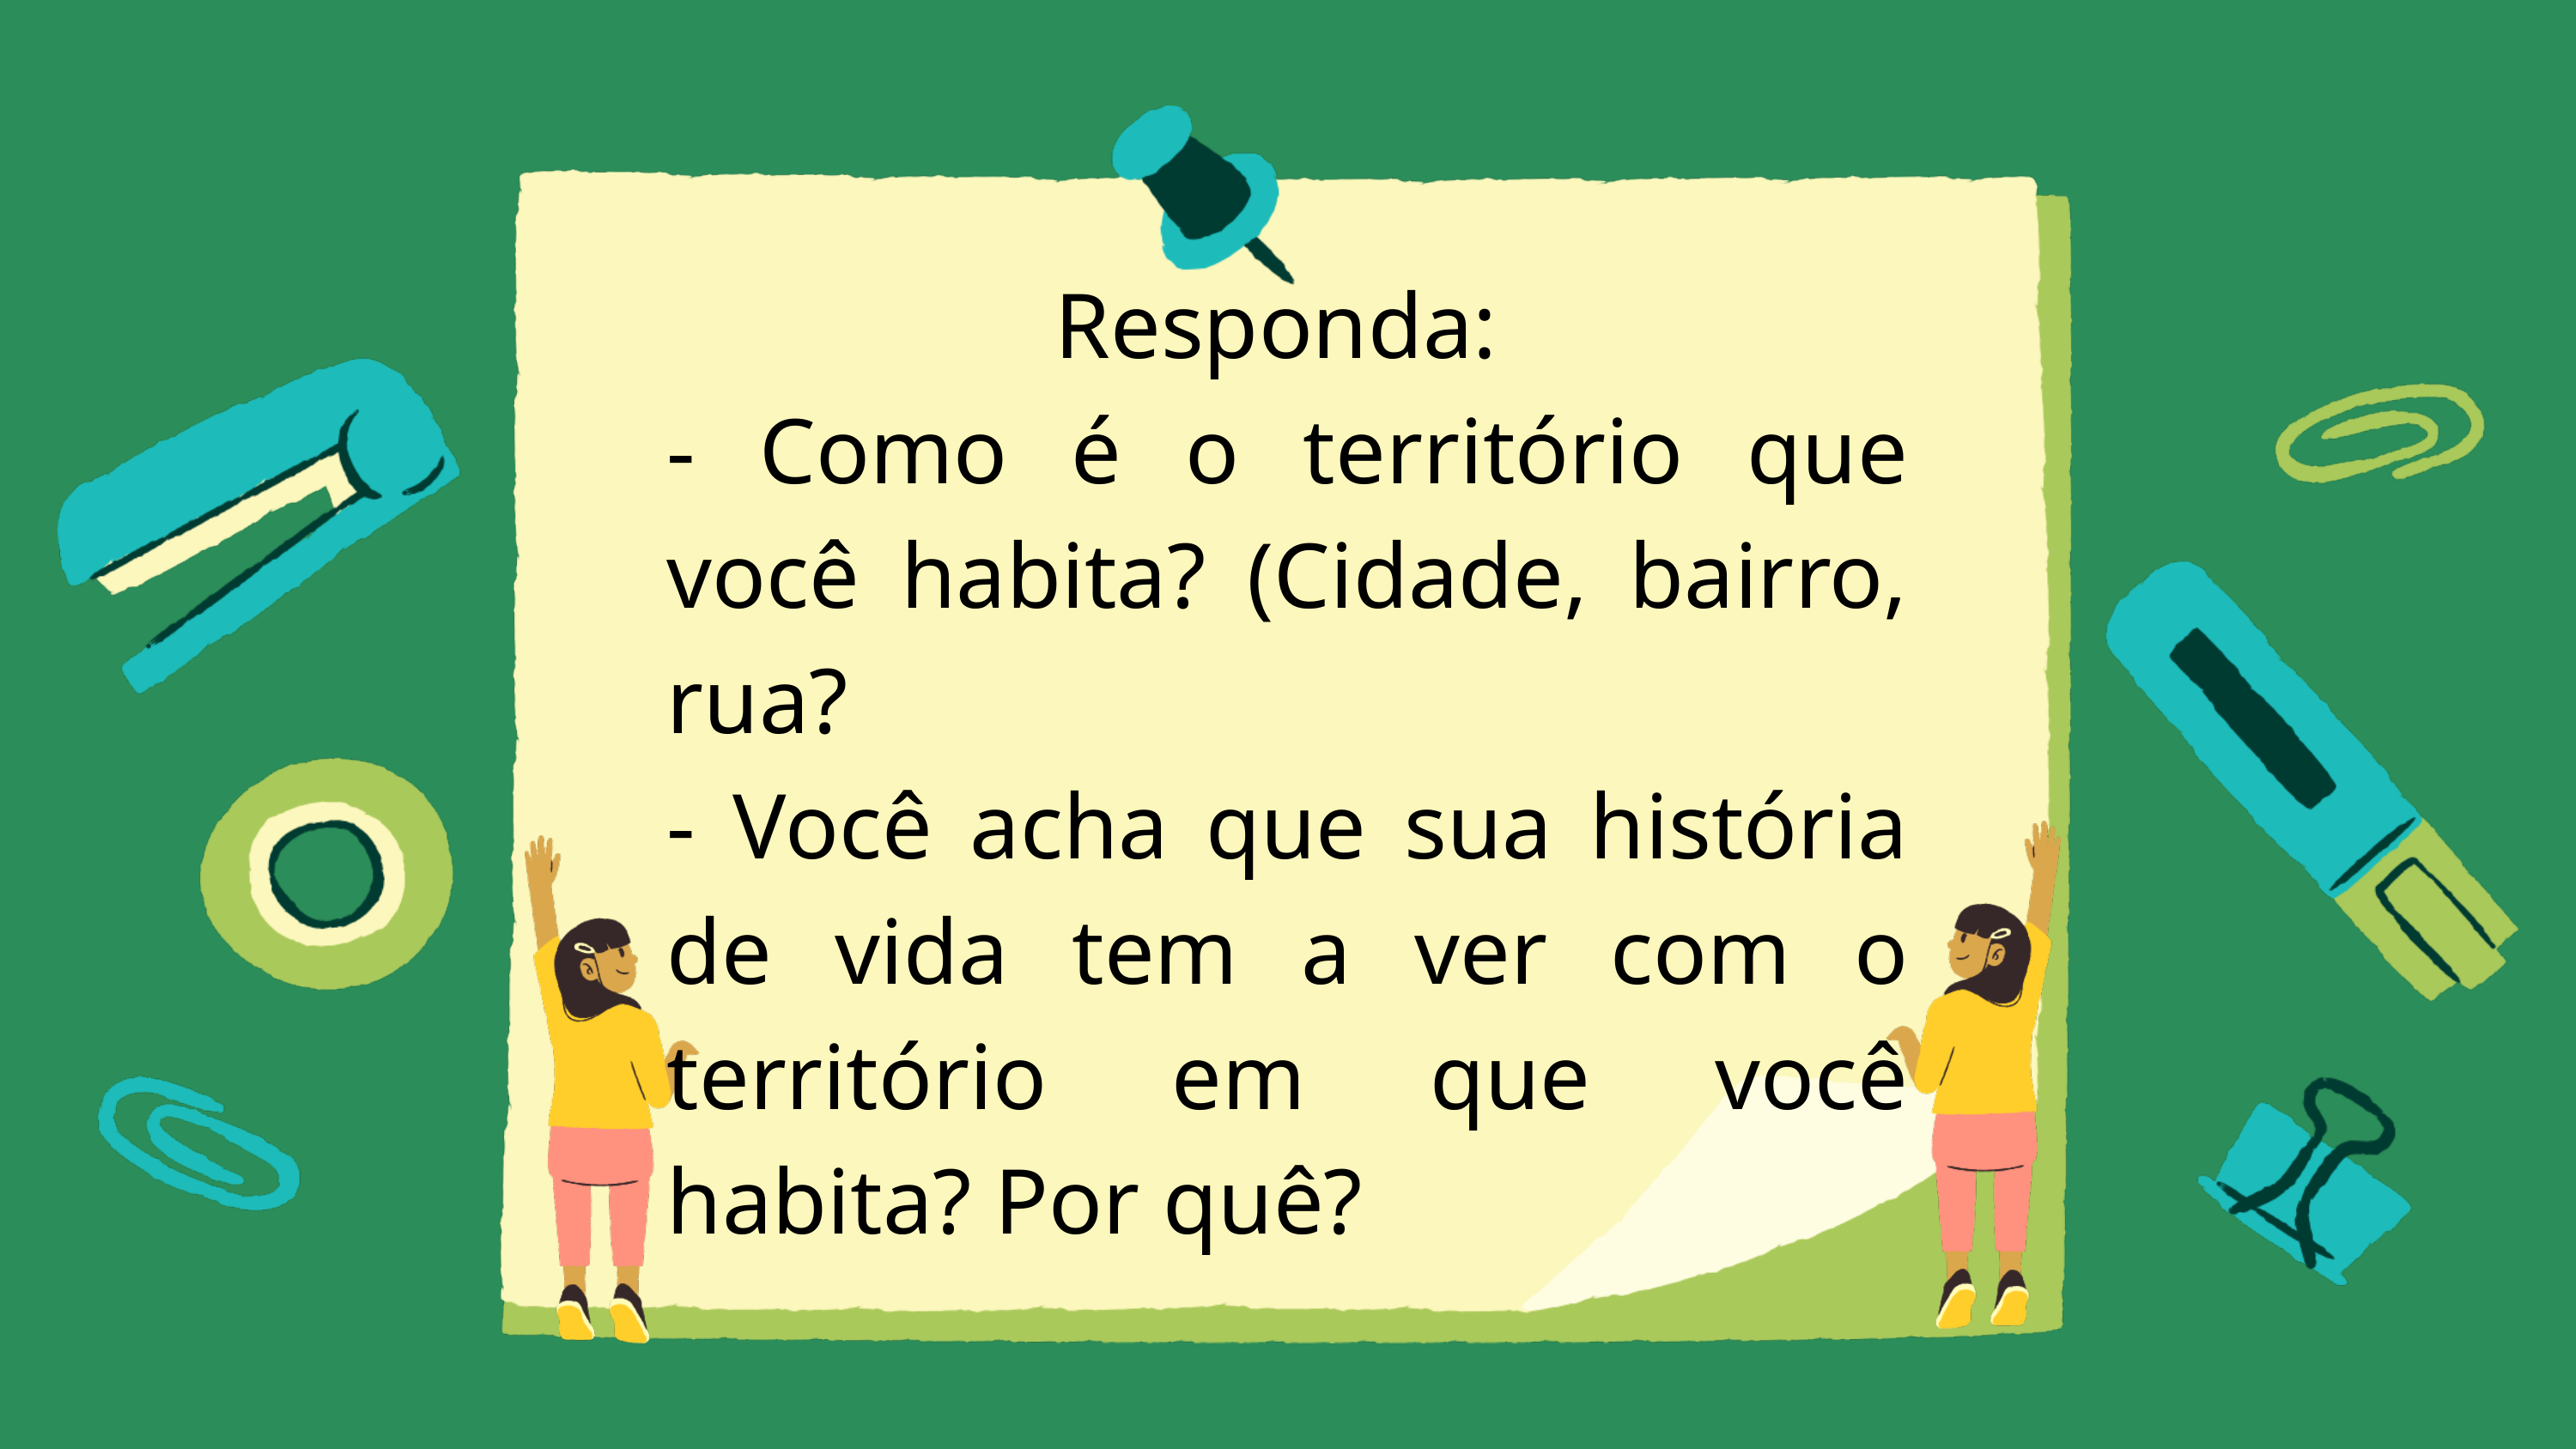

Responda:
- Como é o território que você habita? (Cidade, bairro, rua?
- Você acha que sua história de vida tem a ver com o território em que você habita? Por quê?